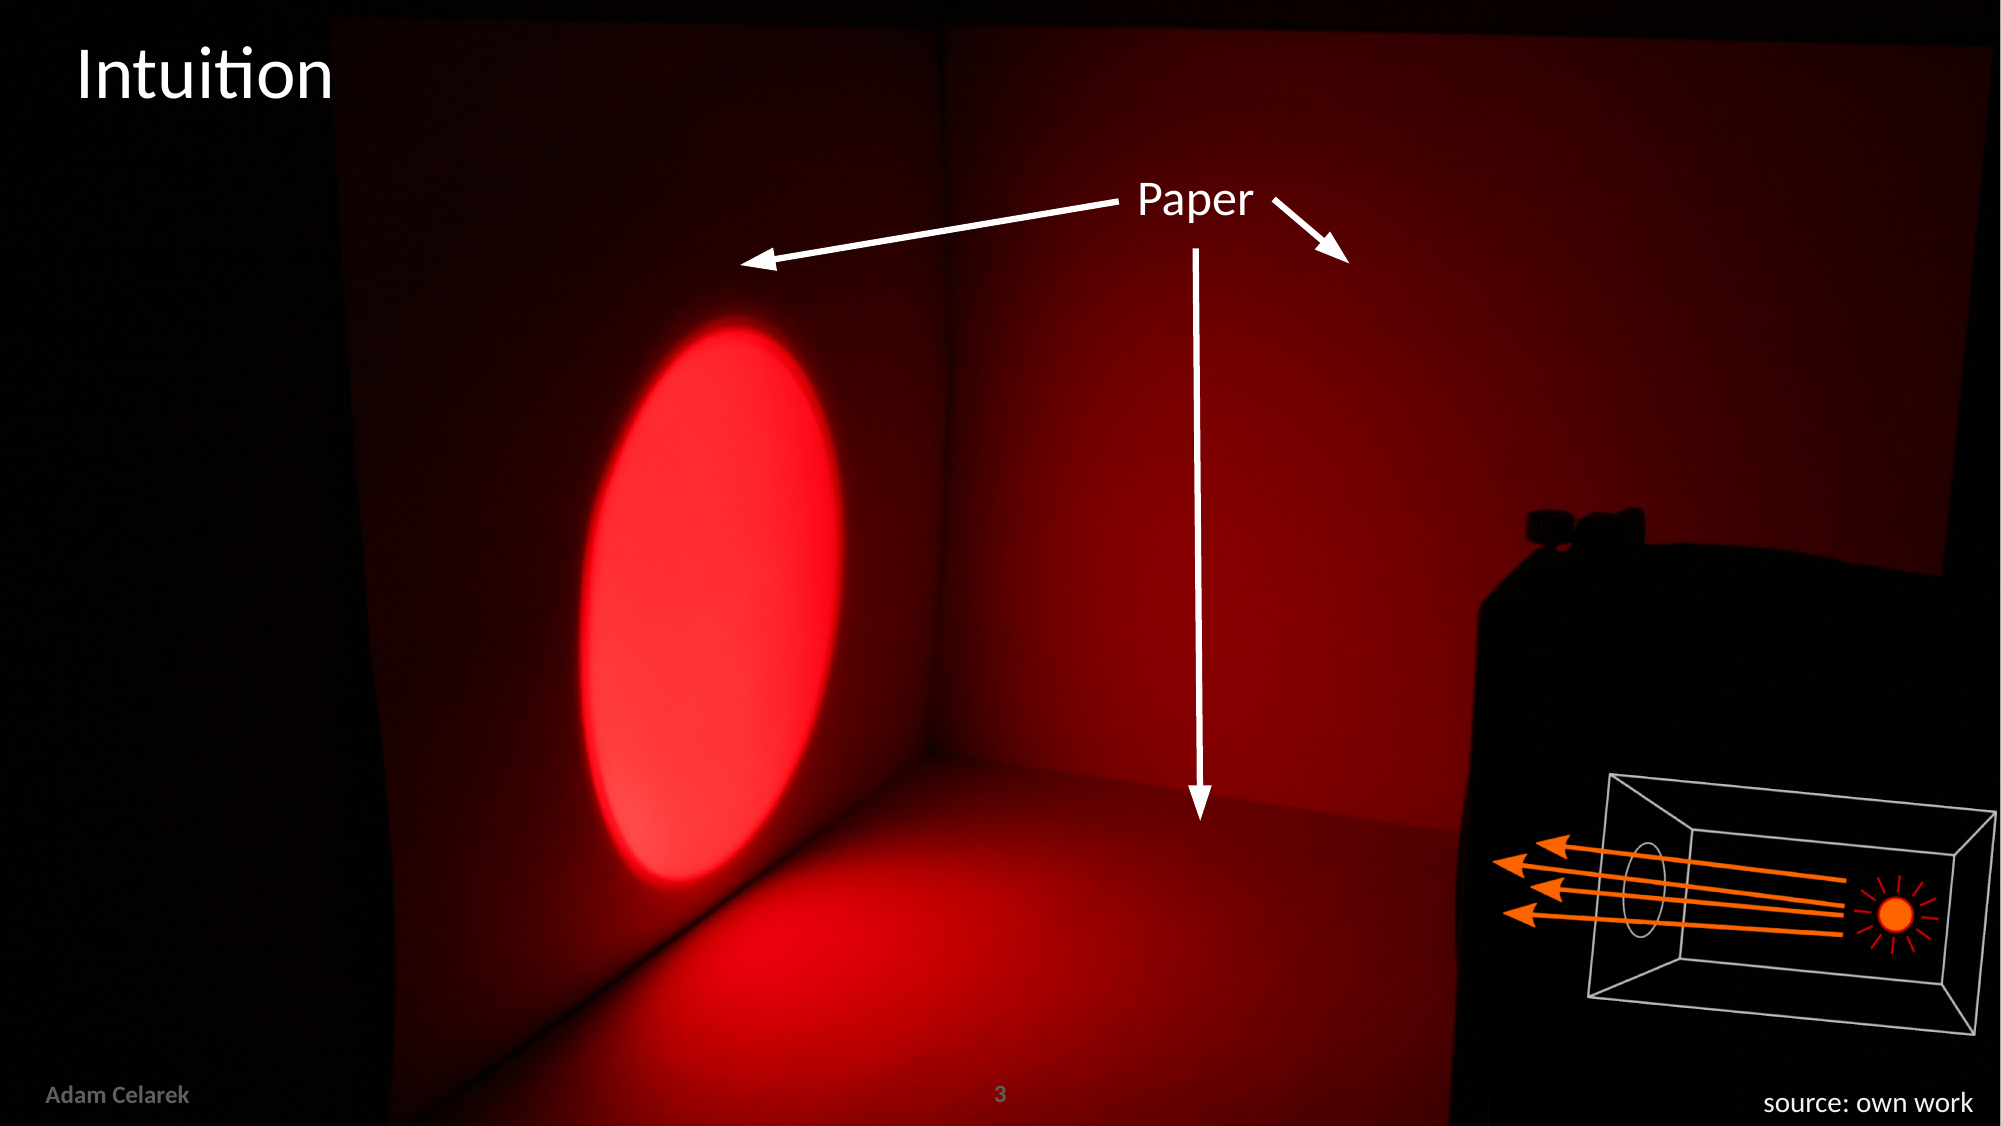

# Intuition
Paper
source: own work
Adam Celarek